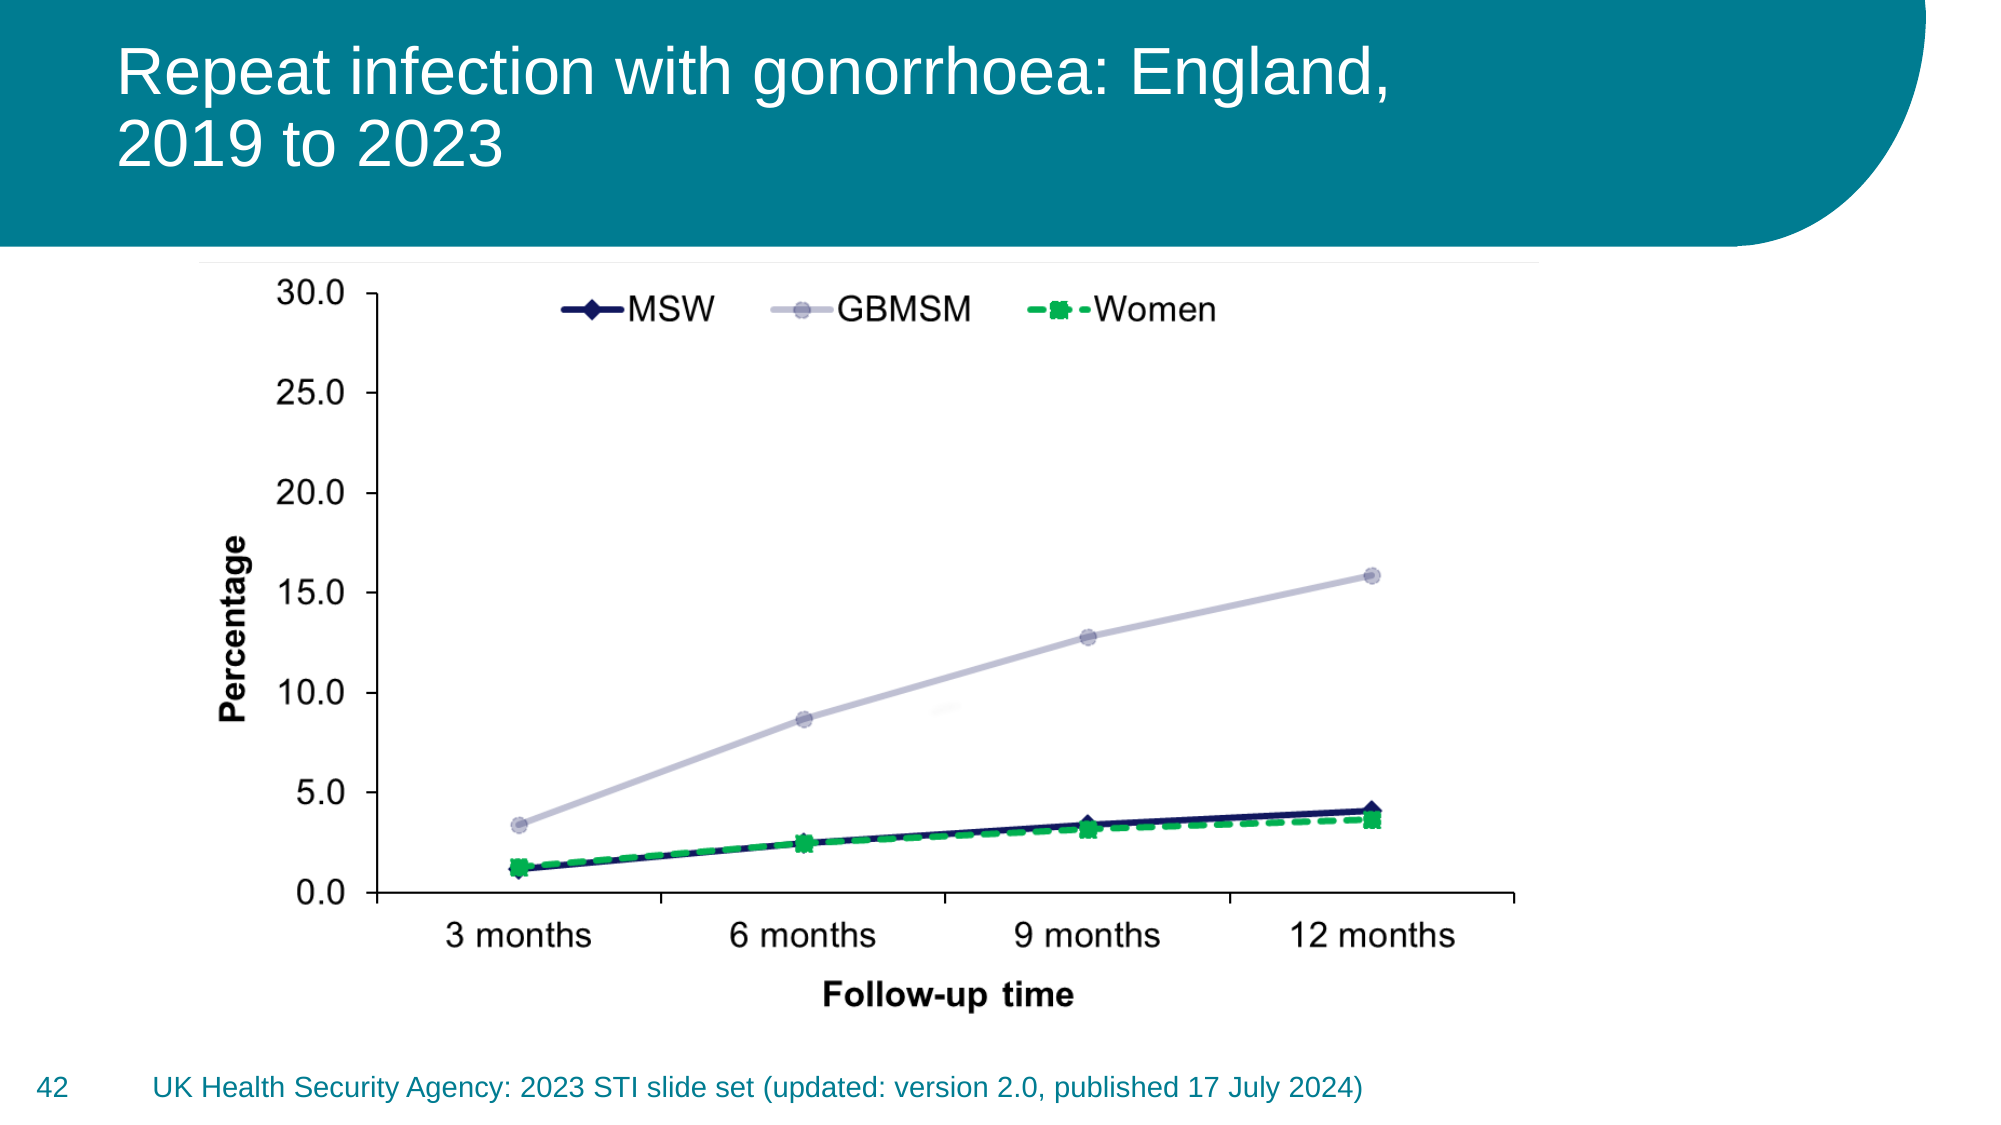

# Repeat infection with gonorrhoea: England, 2019 to 2023
42
UK Health Security Agency: 2023 STI slide set (updated: version 2.0, published 17 July 2024)